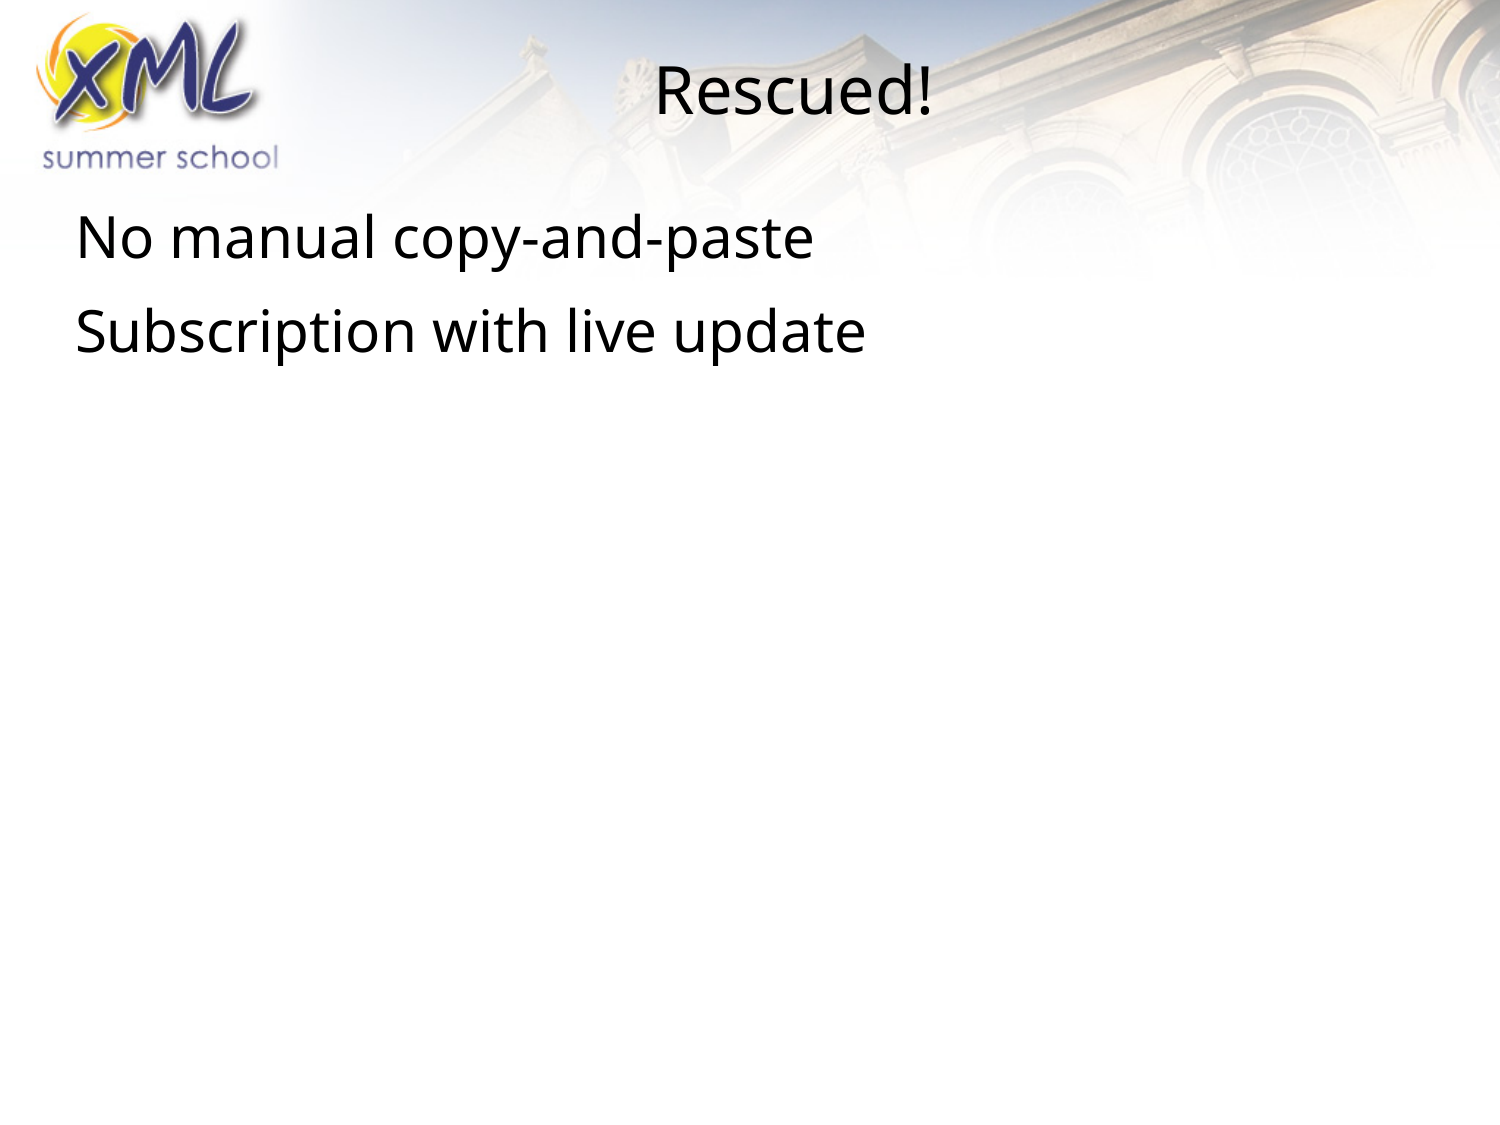

# Rescued!
No manual copy-and-paste
Subscription with live update